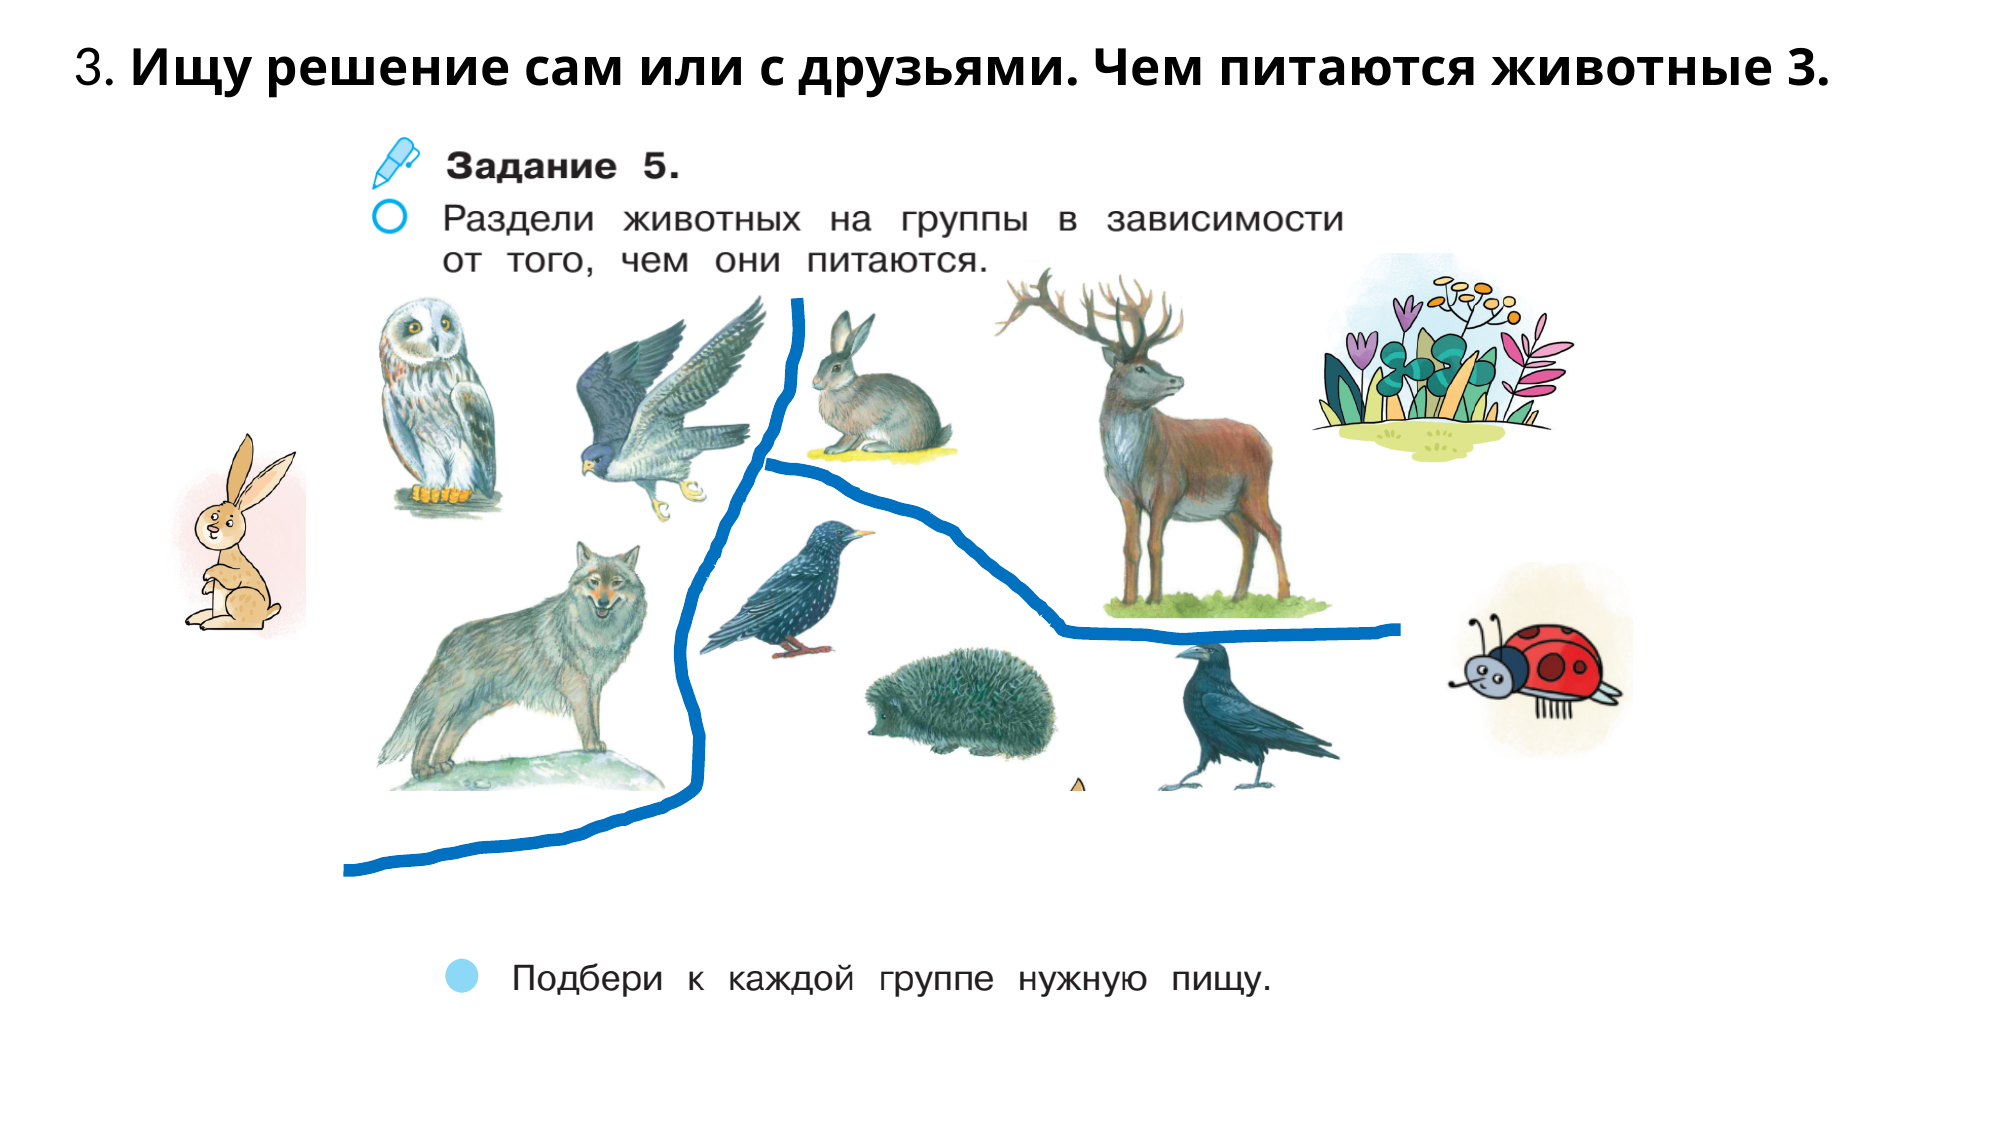

3. Ищу решение сам или с друзьями. Чем питаются животные 3.